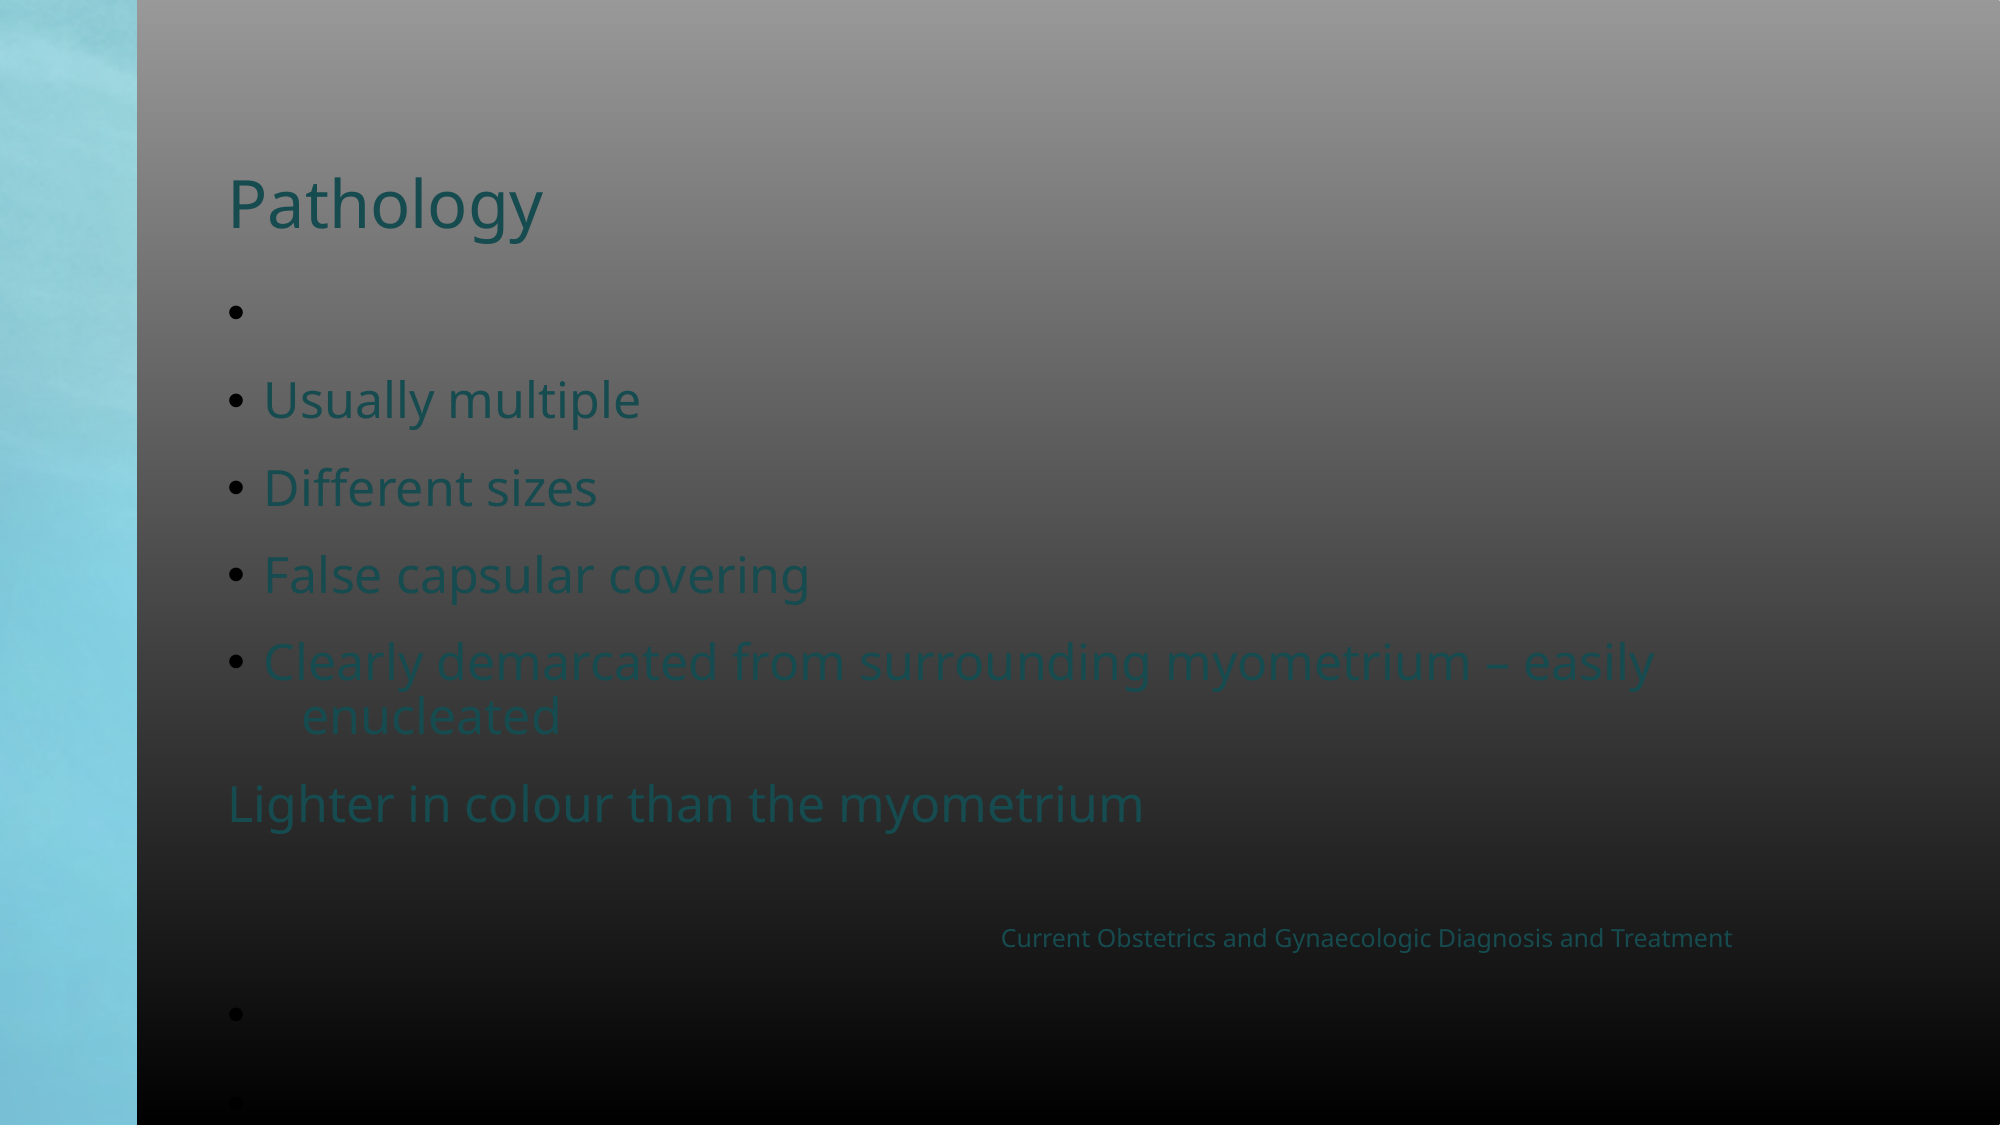

# Pathology
Usually multiple
Different sizes
False capsular covering
Clearly demarcated from surrounding myometrium – easily enucleated
Lighter in colour than the myometrium
 Current Obstetrics and Gynaecologic Diagnosis and Treatment